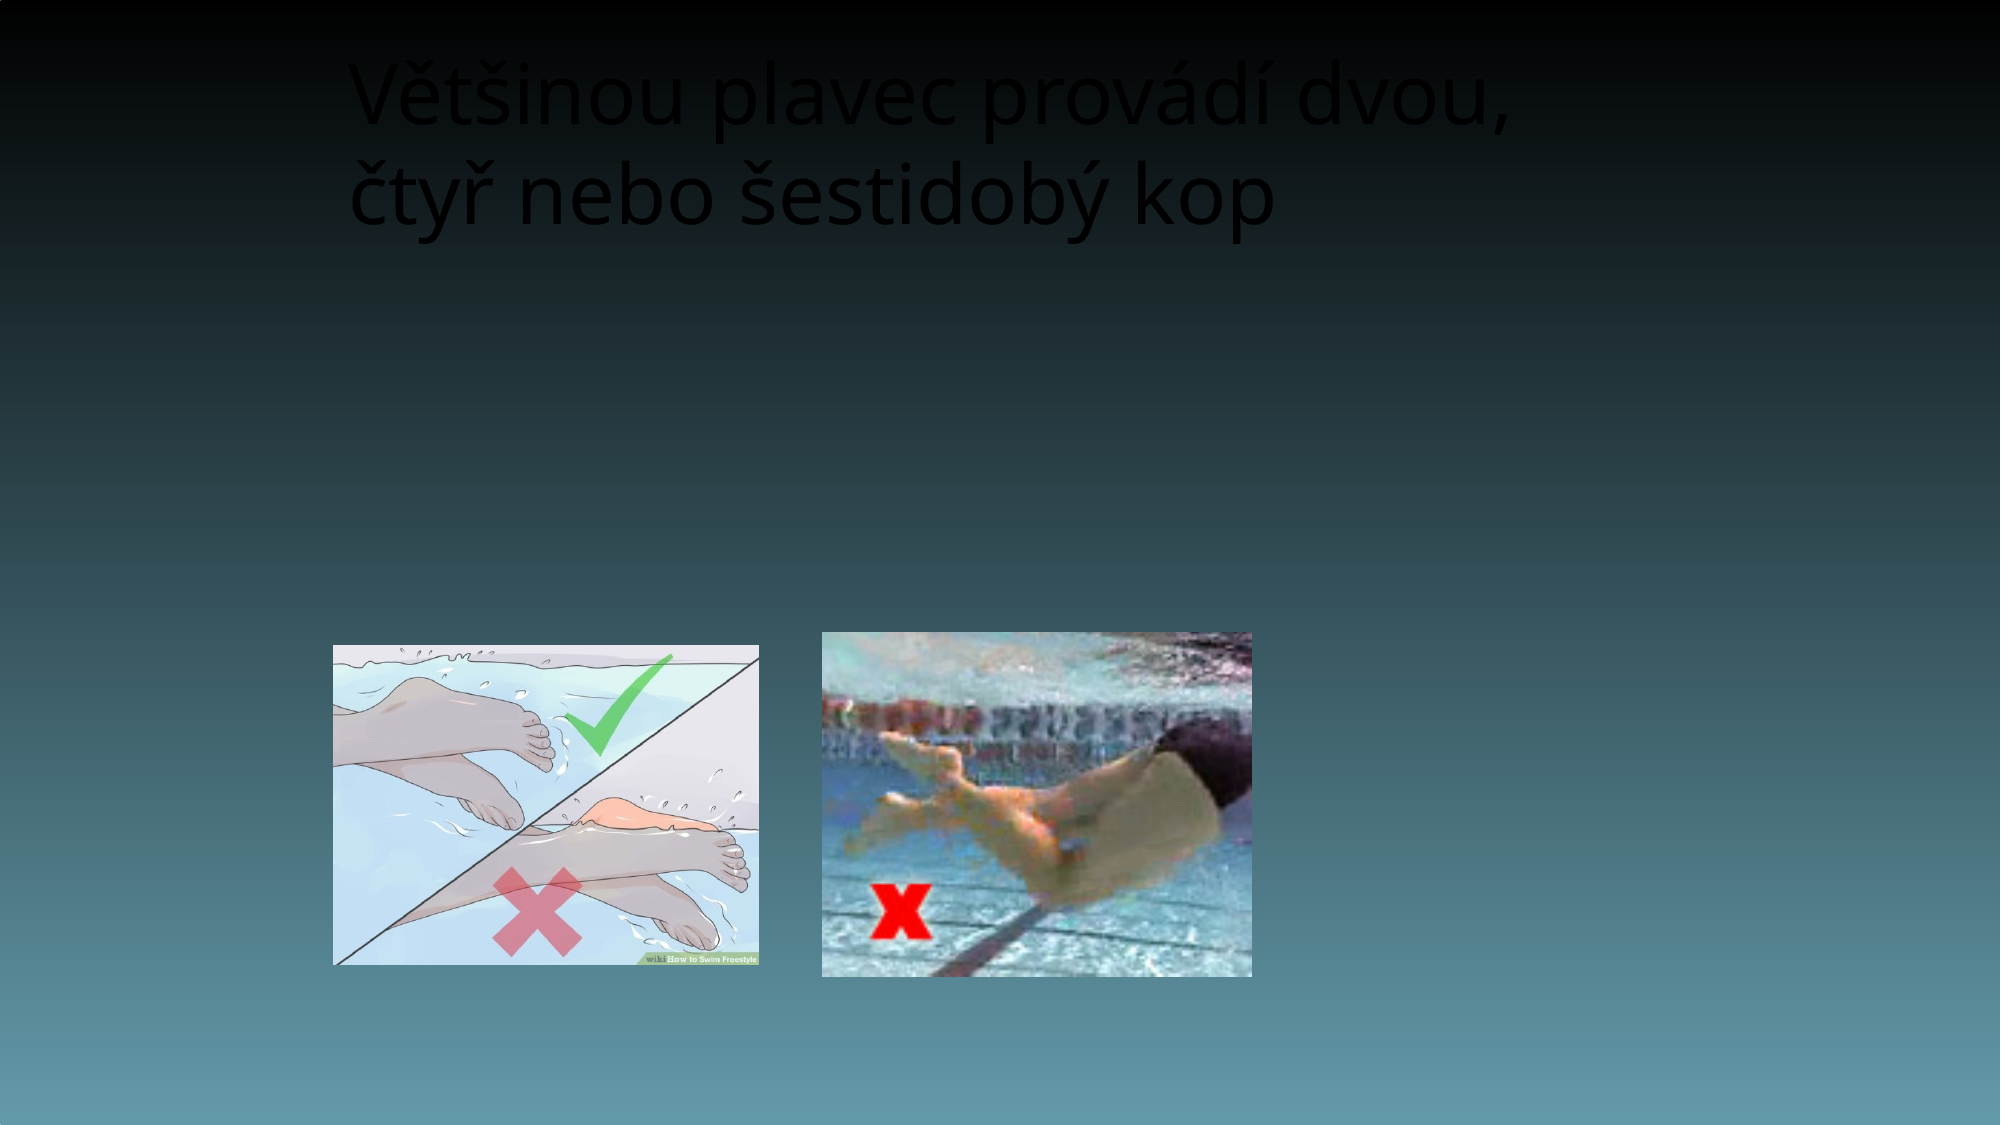

Většinou plavec provádí dvou, čtyř nebo šestidobý kop